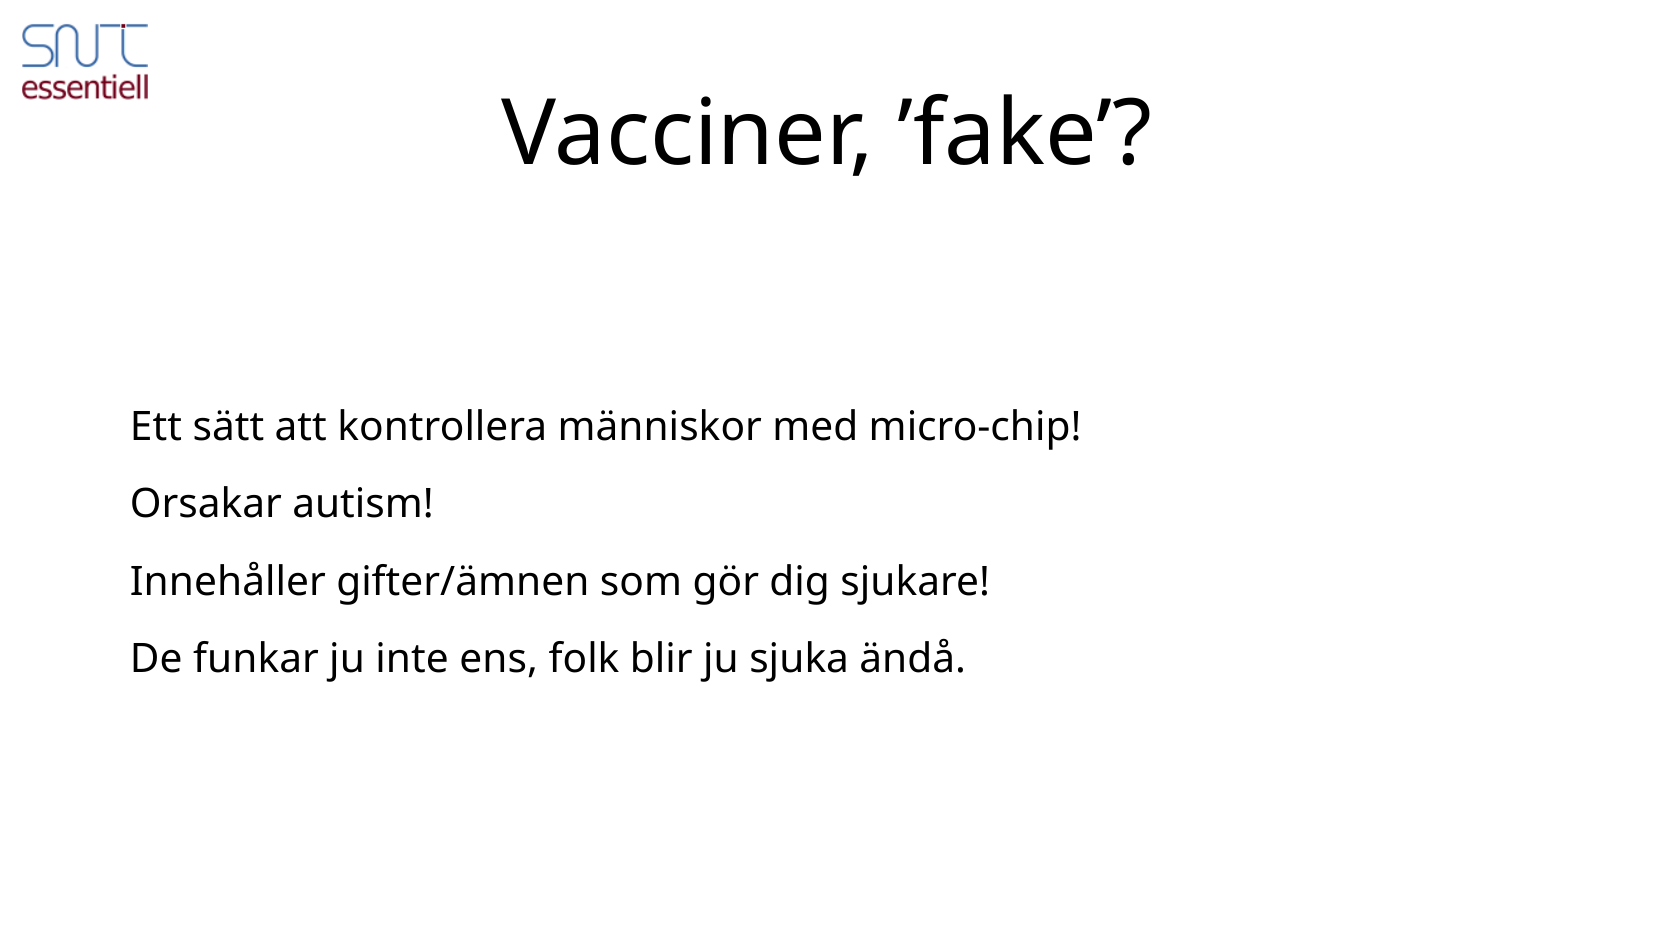

# Vacciner, ’fake’?
Ett sätt att kontrollera människor med micro-chip!
Orsakar autism!
Innehåller gifter/ämnen som gör dig sjukare!
De funkar ju inte ens, folk blir ju sjuka ändå.